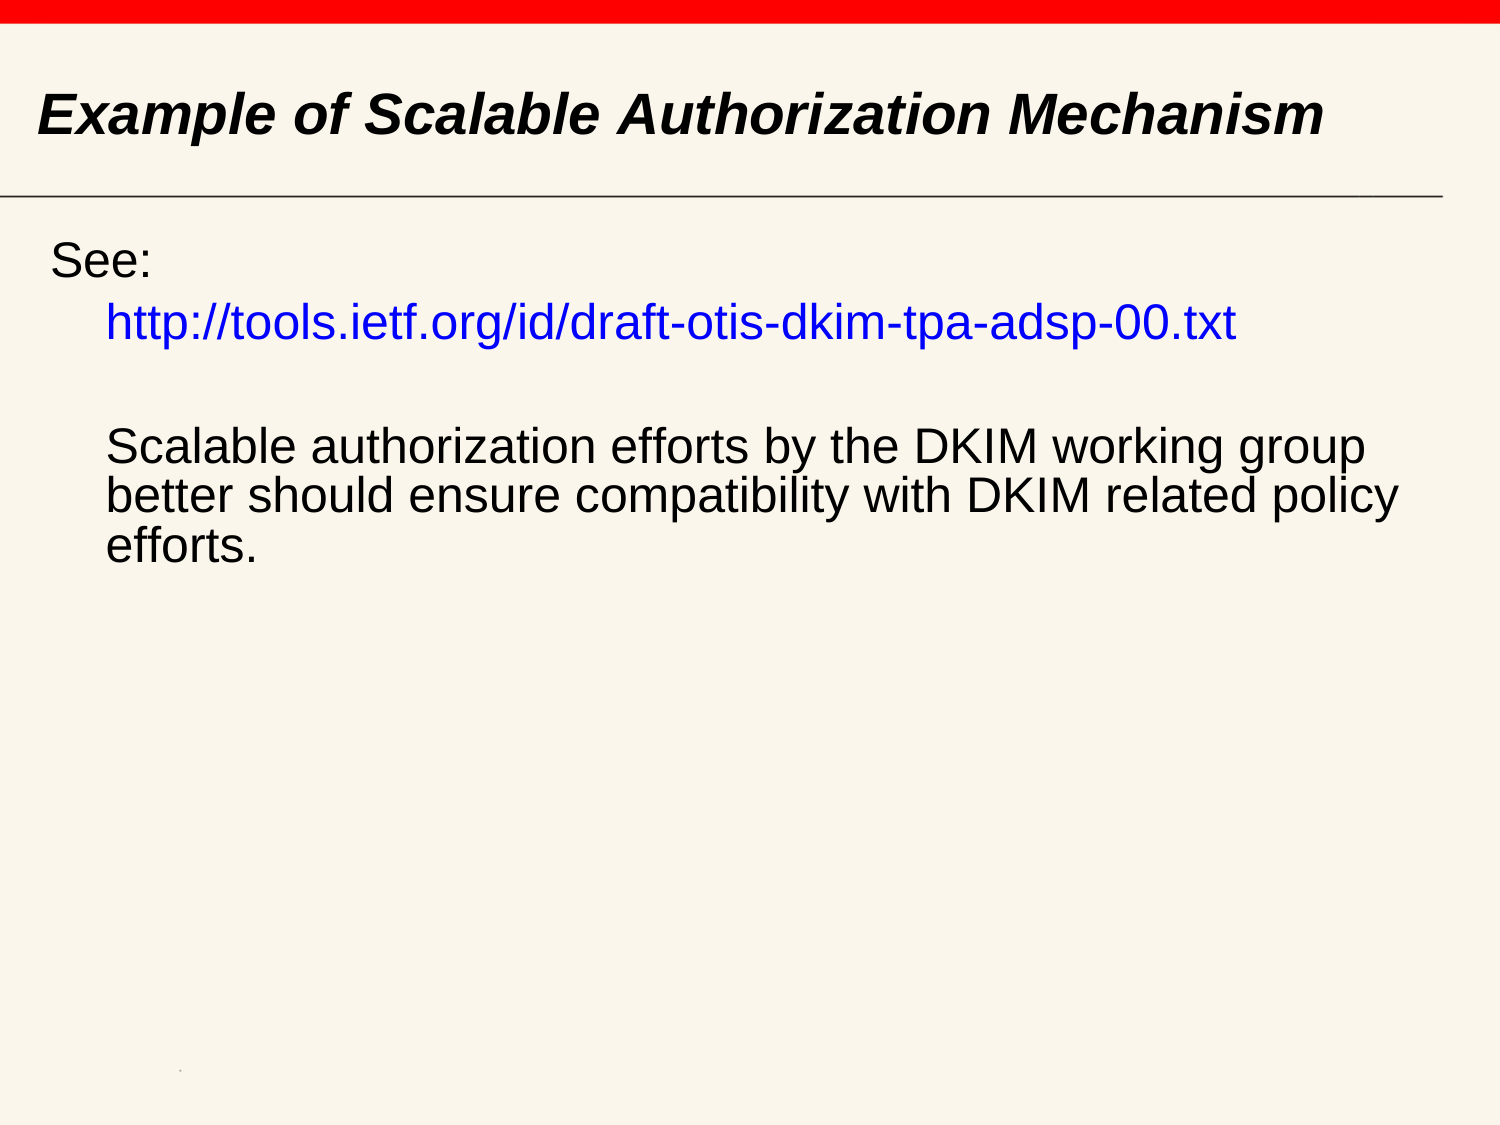

# Example of Scalable Authorization Mechanism
See:
http://tools.ietf.org/id/draft-otis-dkim-tpa-adsp-00.txt
Scalable authorization efforts by the DKIM working group better should ensure compatibility with DKIM related policy efforts.